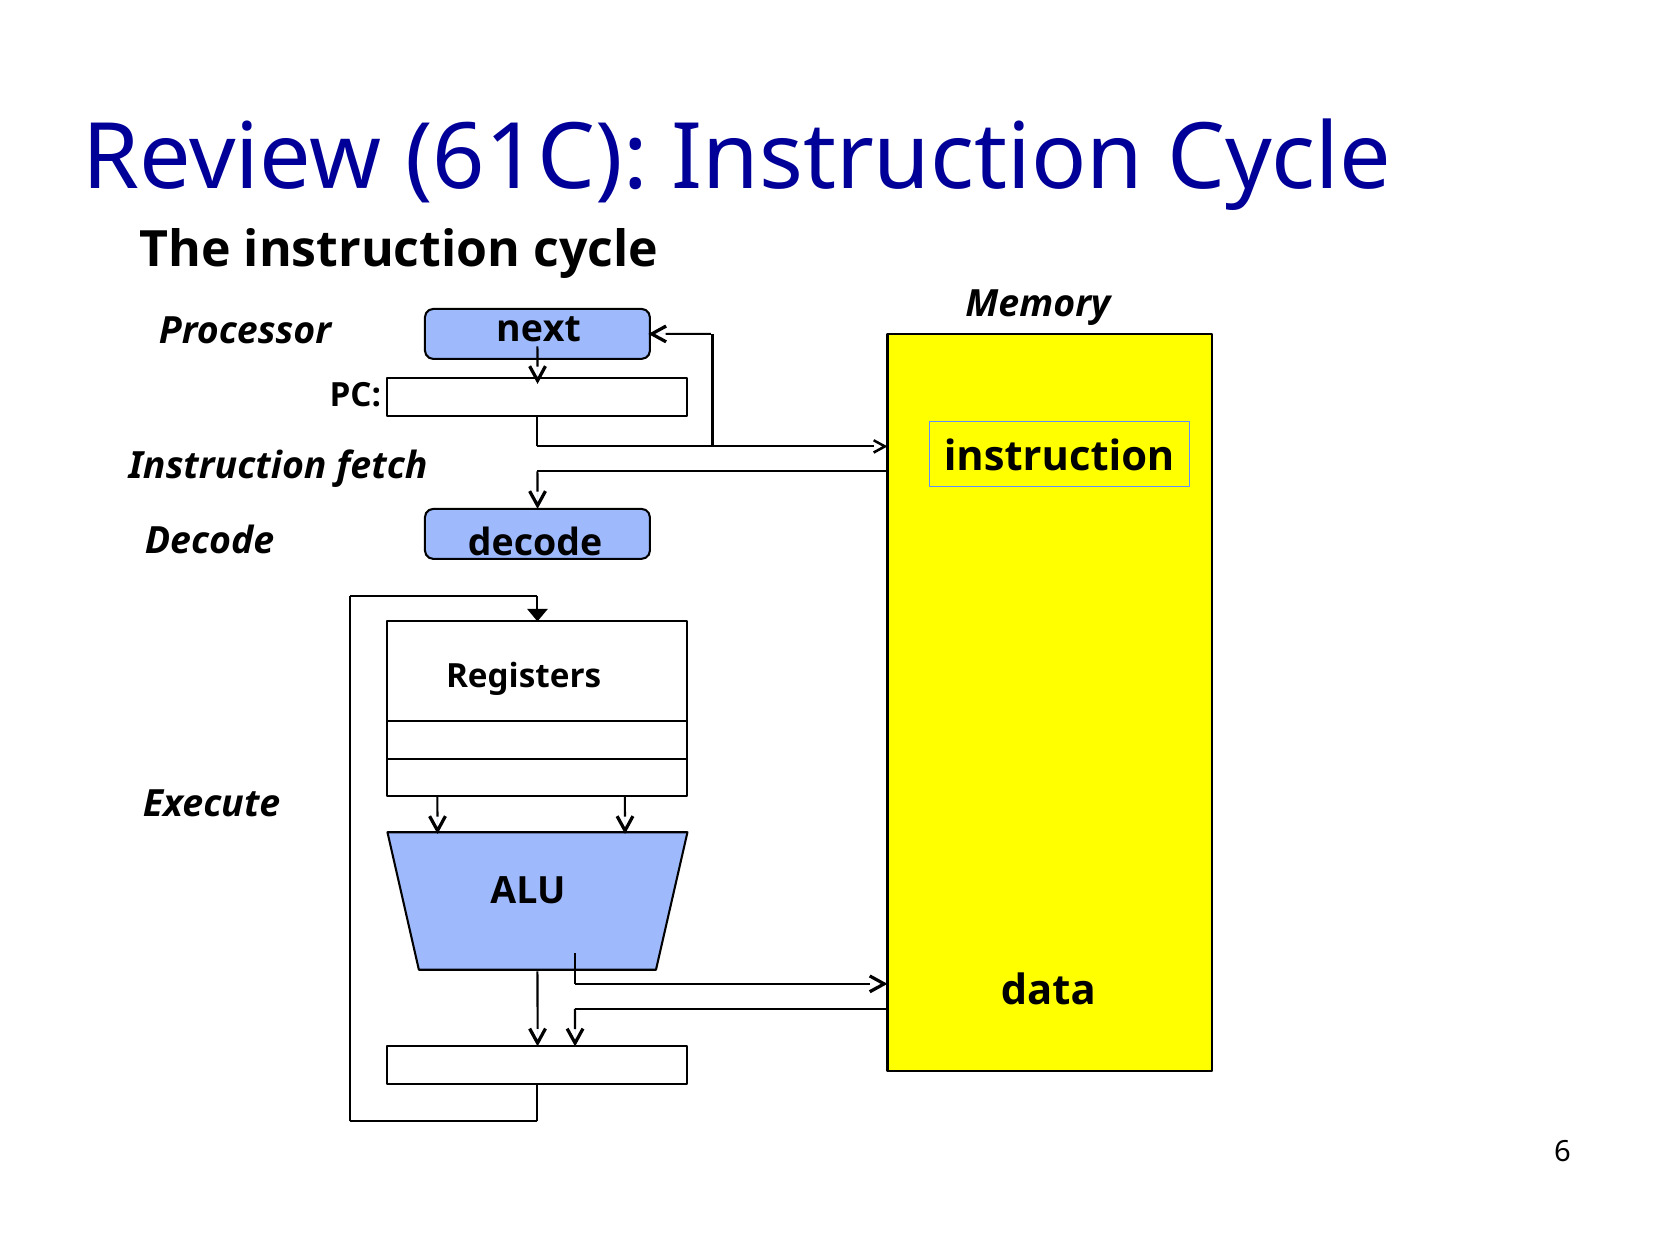

# Review (61C): Instruction Cycle
The instruction cycle
Memory
next
Processor
PC:
instruction
Instruction fetch
Decode
decode
Registers
Execute
ALU
data
6